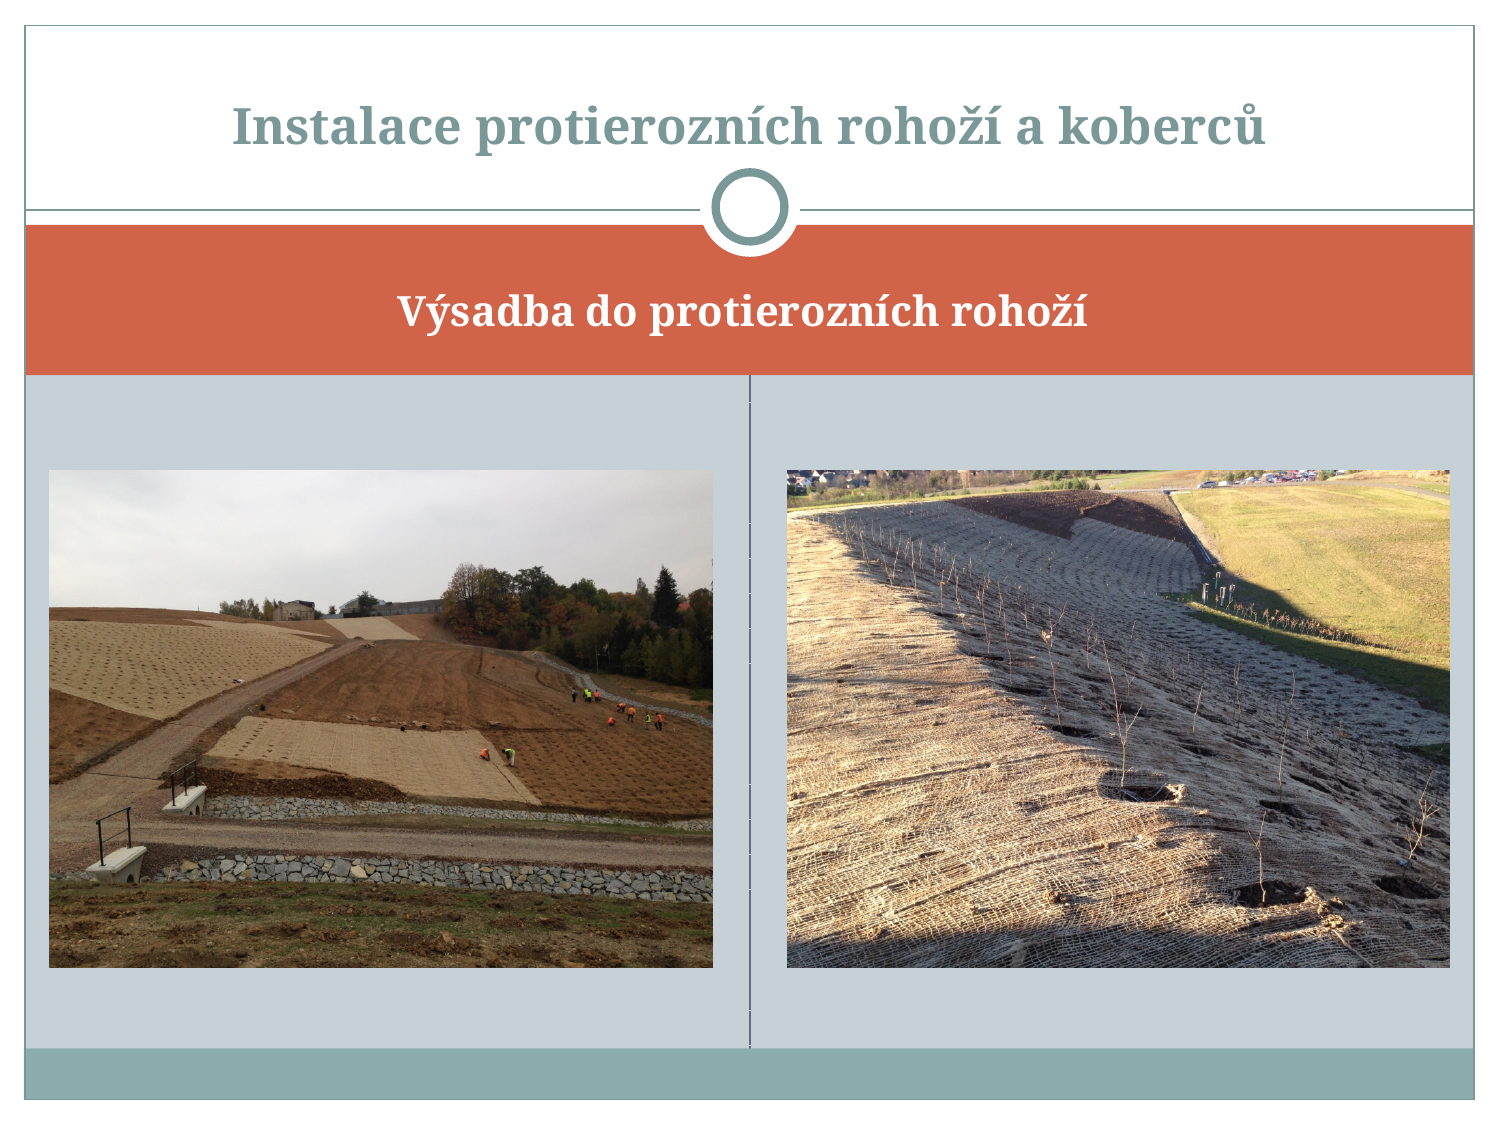

Instalace protierozních rohoží a koberců
# Výsadba do protierozních rohoží